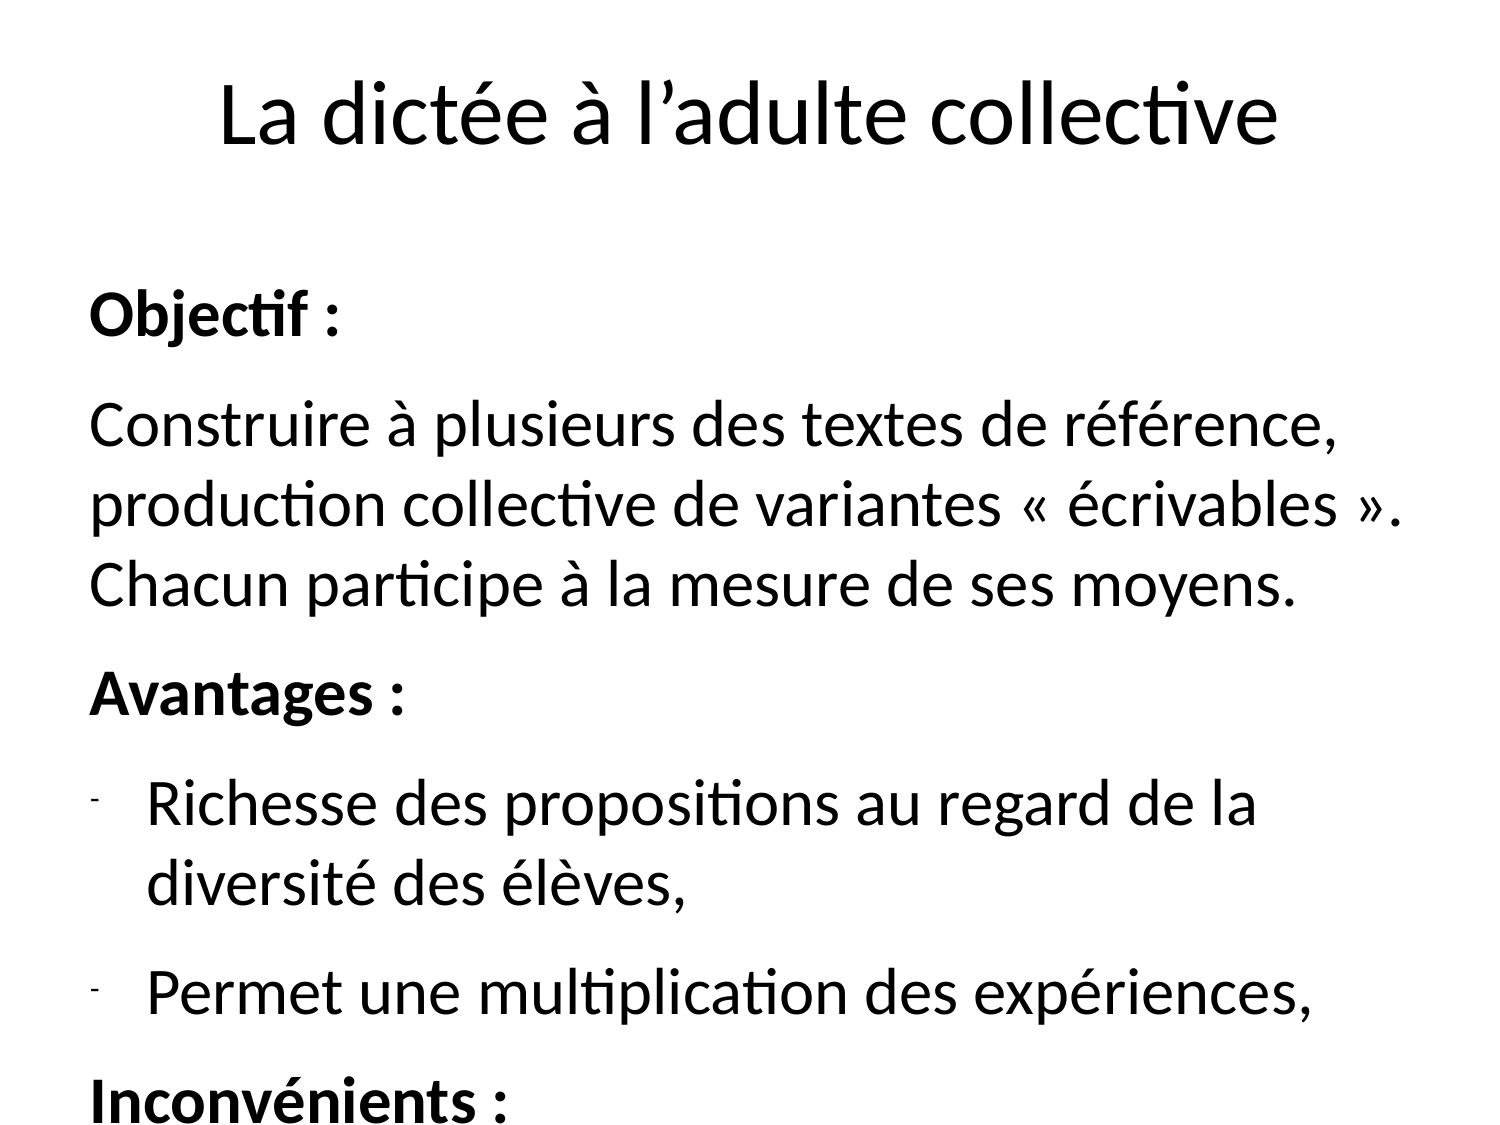

# La dictée à l’adulte collective
Objectif :
Construire à plusieurs des textes de référence, production collective de variantes « écrivables ». Chacun participe à la mesure de ses moyens.
Avantages :
Richesse des propositions au regard de la diversité des élèves,
Permet une multiplication des expériences,
Inconvénients :
Ne permet pas à tous les élèves de s’exprimer,
Nécessite une grande concentration.
- La gestion du « dit » et du « écrit » par l’enseignant pour le groupe